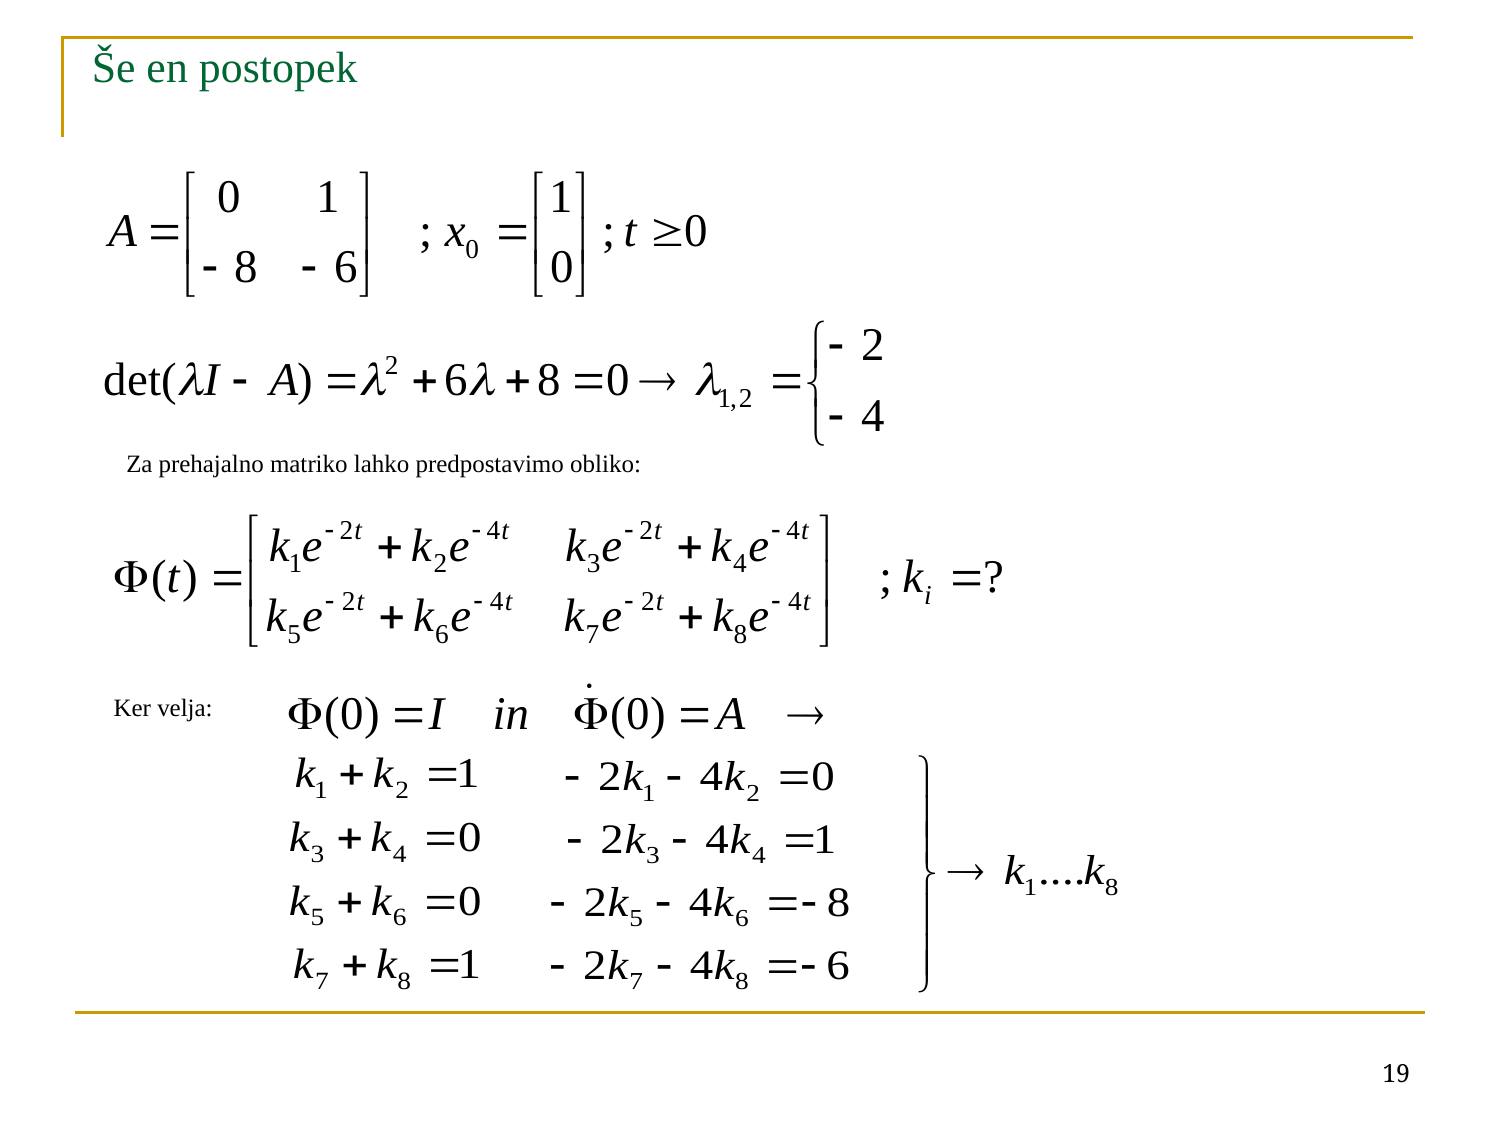

# Še en postopek
Za prehajalno matriko lahko predpostavimo obliko:
Ker velja: